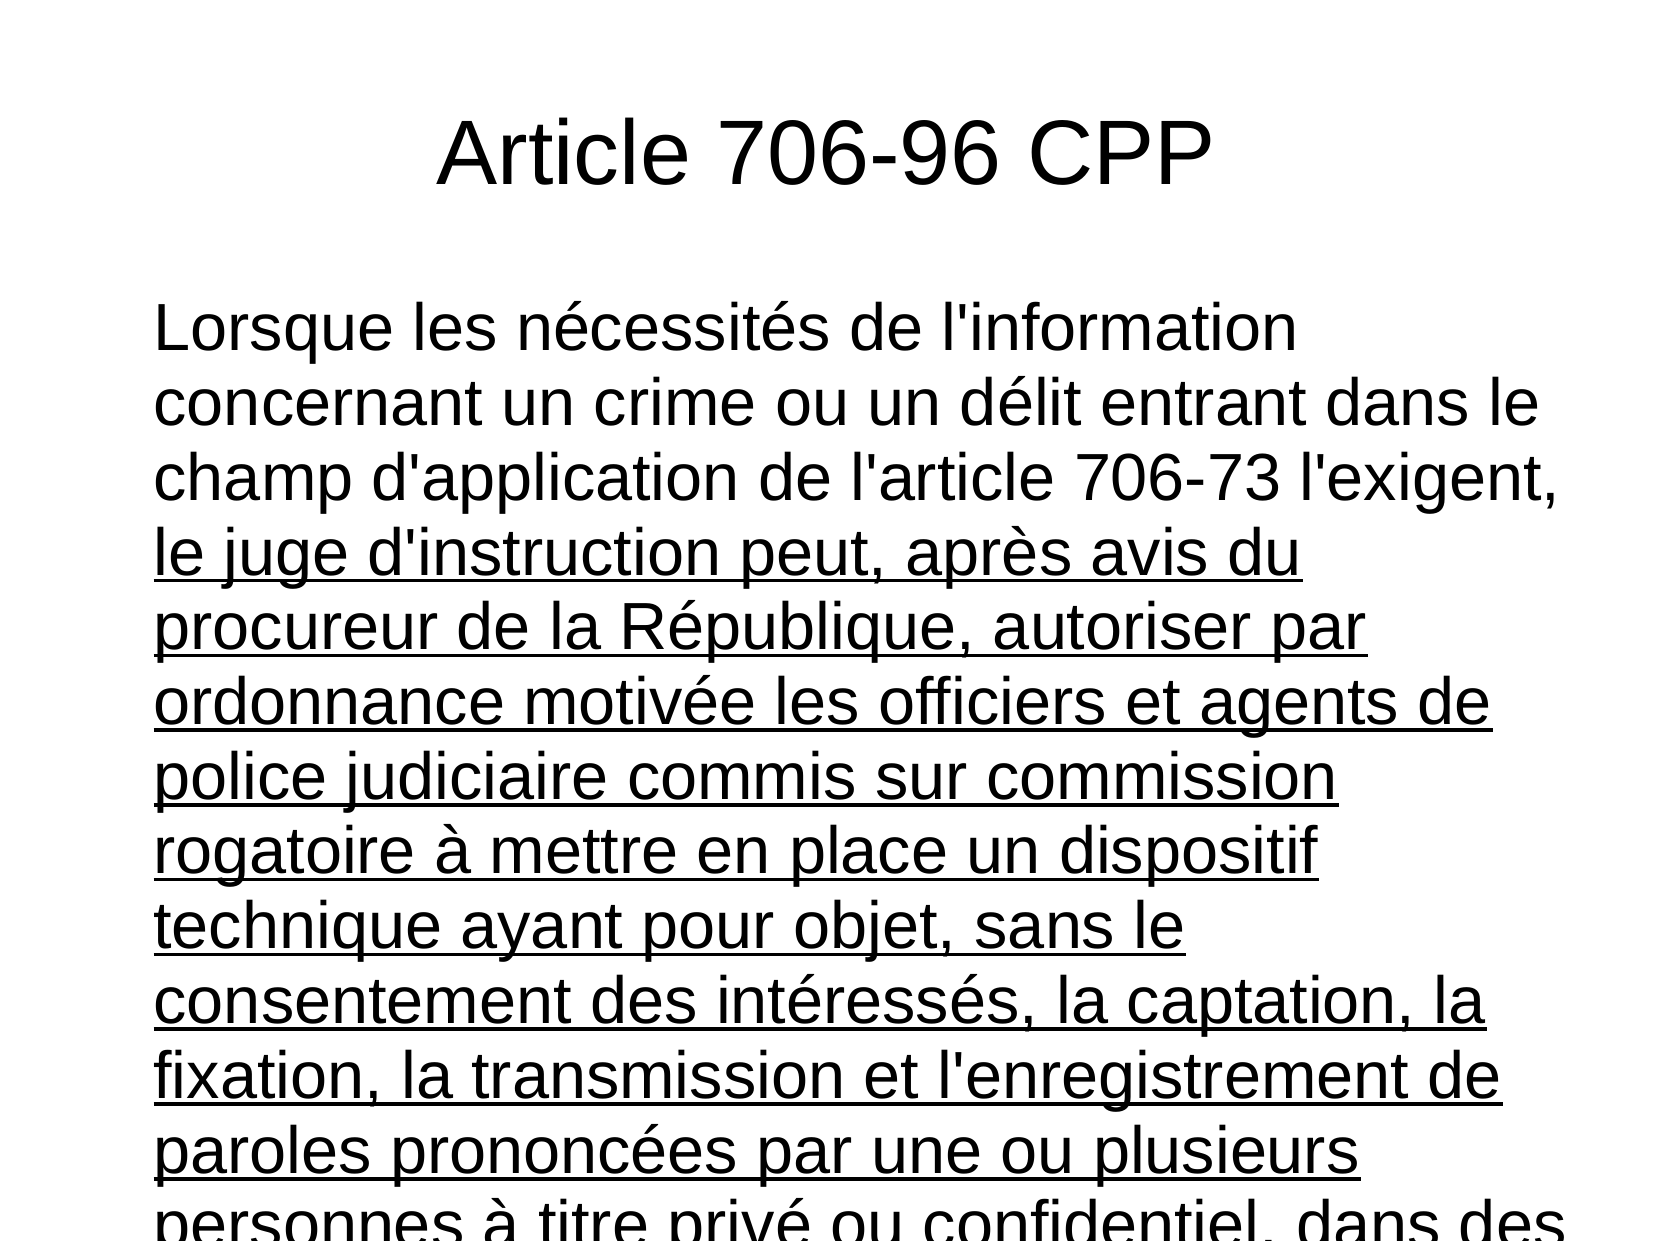

# Article 706-96 CPP
Lorsque les nécessités de l'information concernant un crime ou un délit entrant dans le champ d'application de l'article 706-73 l'exigent, le juge d'instruction peut, après avis du procureur de la République, autoriser par ordonnance motivée les officiers et agents de police judiciaire commis sur commission rogatoire à mettre en place un dispositif technique ayant pour objet, sans le consentement des intéressés, la captation, la fixation, la transmission et l'enregistrement de paroles prononcées par une ou plusieurs personnes à titre privé ou confidentiel, dans des lieux ou véhicules privés ou publics, ou de l'image d'une ou plusieurs personnes se trouvant dans un lieu privé. Ces opérations sont effectuées sous l'autorité et le contrôle du juge d'instruction.